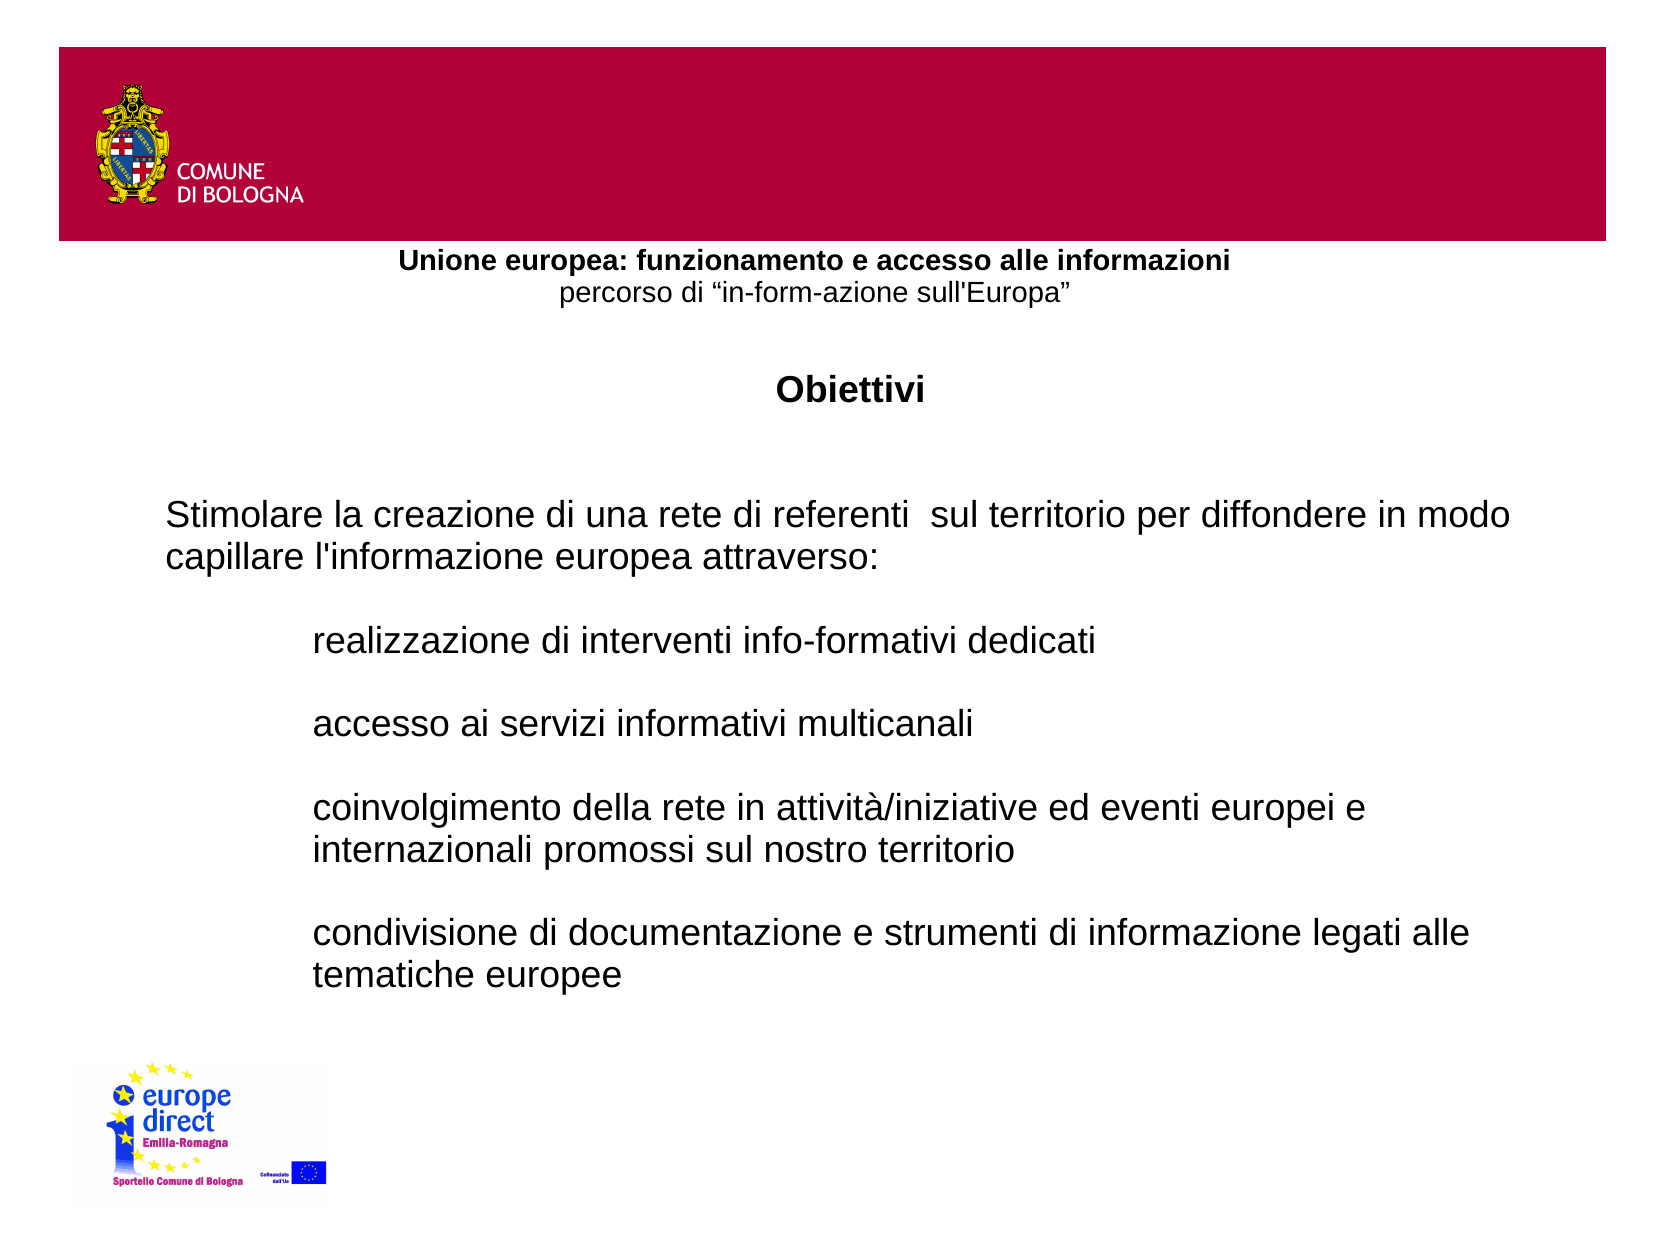

Unione europea: funzionamento e accesso alle informazioni
percorso di “in-form-azione sull'Europa”
# Obiettivi Stimolare la creazione di una rete di referenti sul territorio per diffondere in modo capillare l'informazione europea attraverso: realizzazione di interventi info-formativi dedicati accesso ai servizi informativi multicanali coinvolgimento della rete in attività/iniziative ed eventi europei e 	 	 		internazionali promossi sul nostro territorio condivisione di documentazione e strumenti di informazione legati alle 			tematiche europee